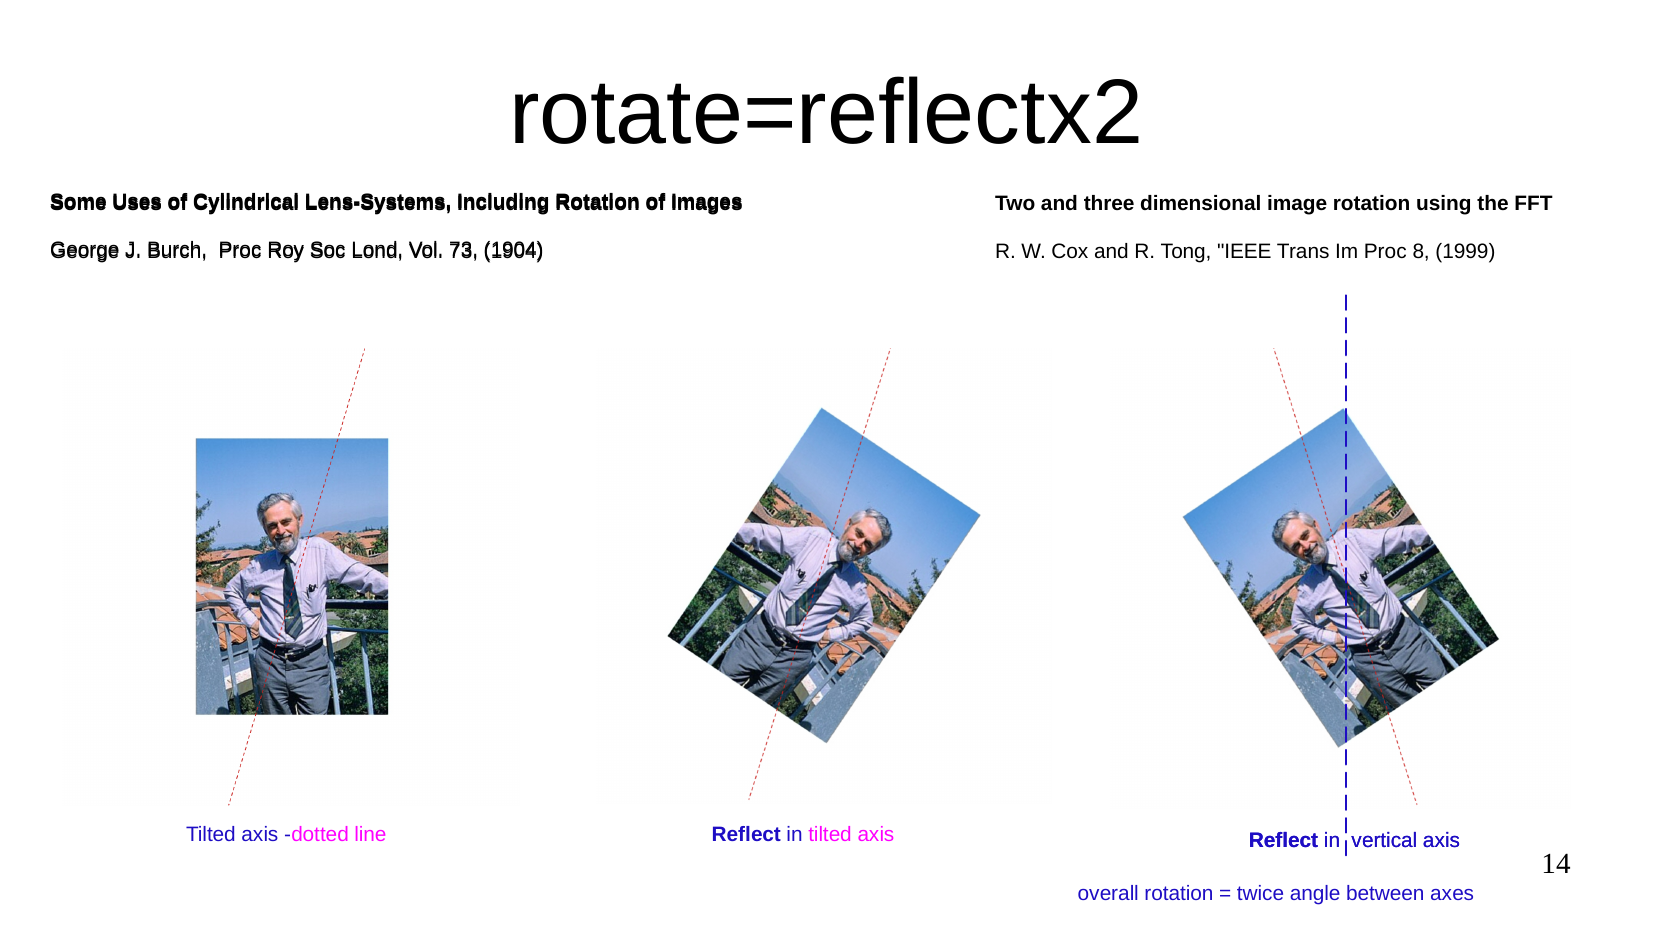

# rotate=reflectx2
Some Uses of Cylindrical Lens-Systems, Including Rotation of Images
George J. Burch, Proc Roy Soc Lond, Vol. 73, (1904)
Some Uses of Cylindrical Lens-Systems, Including Rotation of Images
George J. Burch, Proc Roy Soc Lond, Vol. 73, (1904)
Two and three dimensional image rotation using the FFT
R. W. Cox and R. Tong, "IEEE Trans Im Proc 8, (1999)
Tilted axis -dotted line
Reflect in tilted axis
Reflect in vertical axis
Reflect in vertical axis
14
overall rotation = twice angle between axes